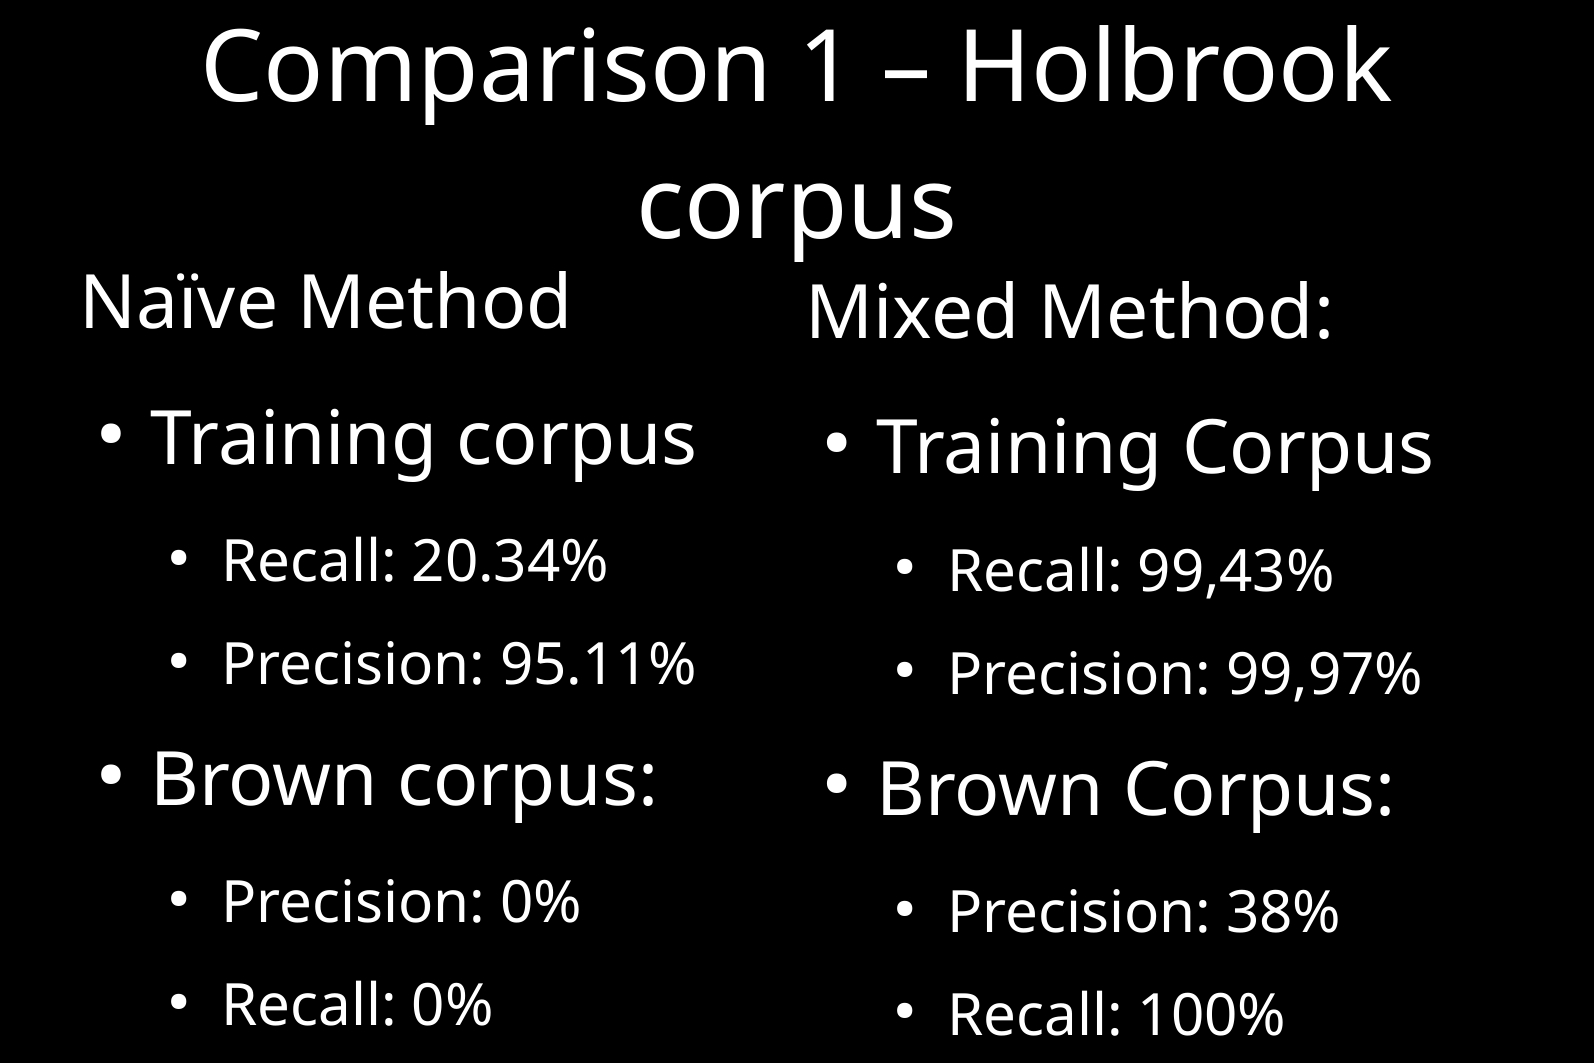

# Comparison 1 – Holbrook corpus
Naïve Method
Training corpus
Recall: 20.34%
Precision: 95.11%
Brown corpus:
Precision: 0%
Recall: 0%
Mixed Method:
Training Corpus
Recall: 99,43%
Precision: 99,97%
Brown Corpus:
Precision: 38%
Recall: 100%